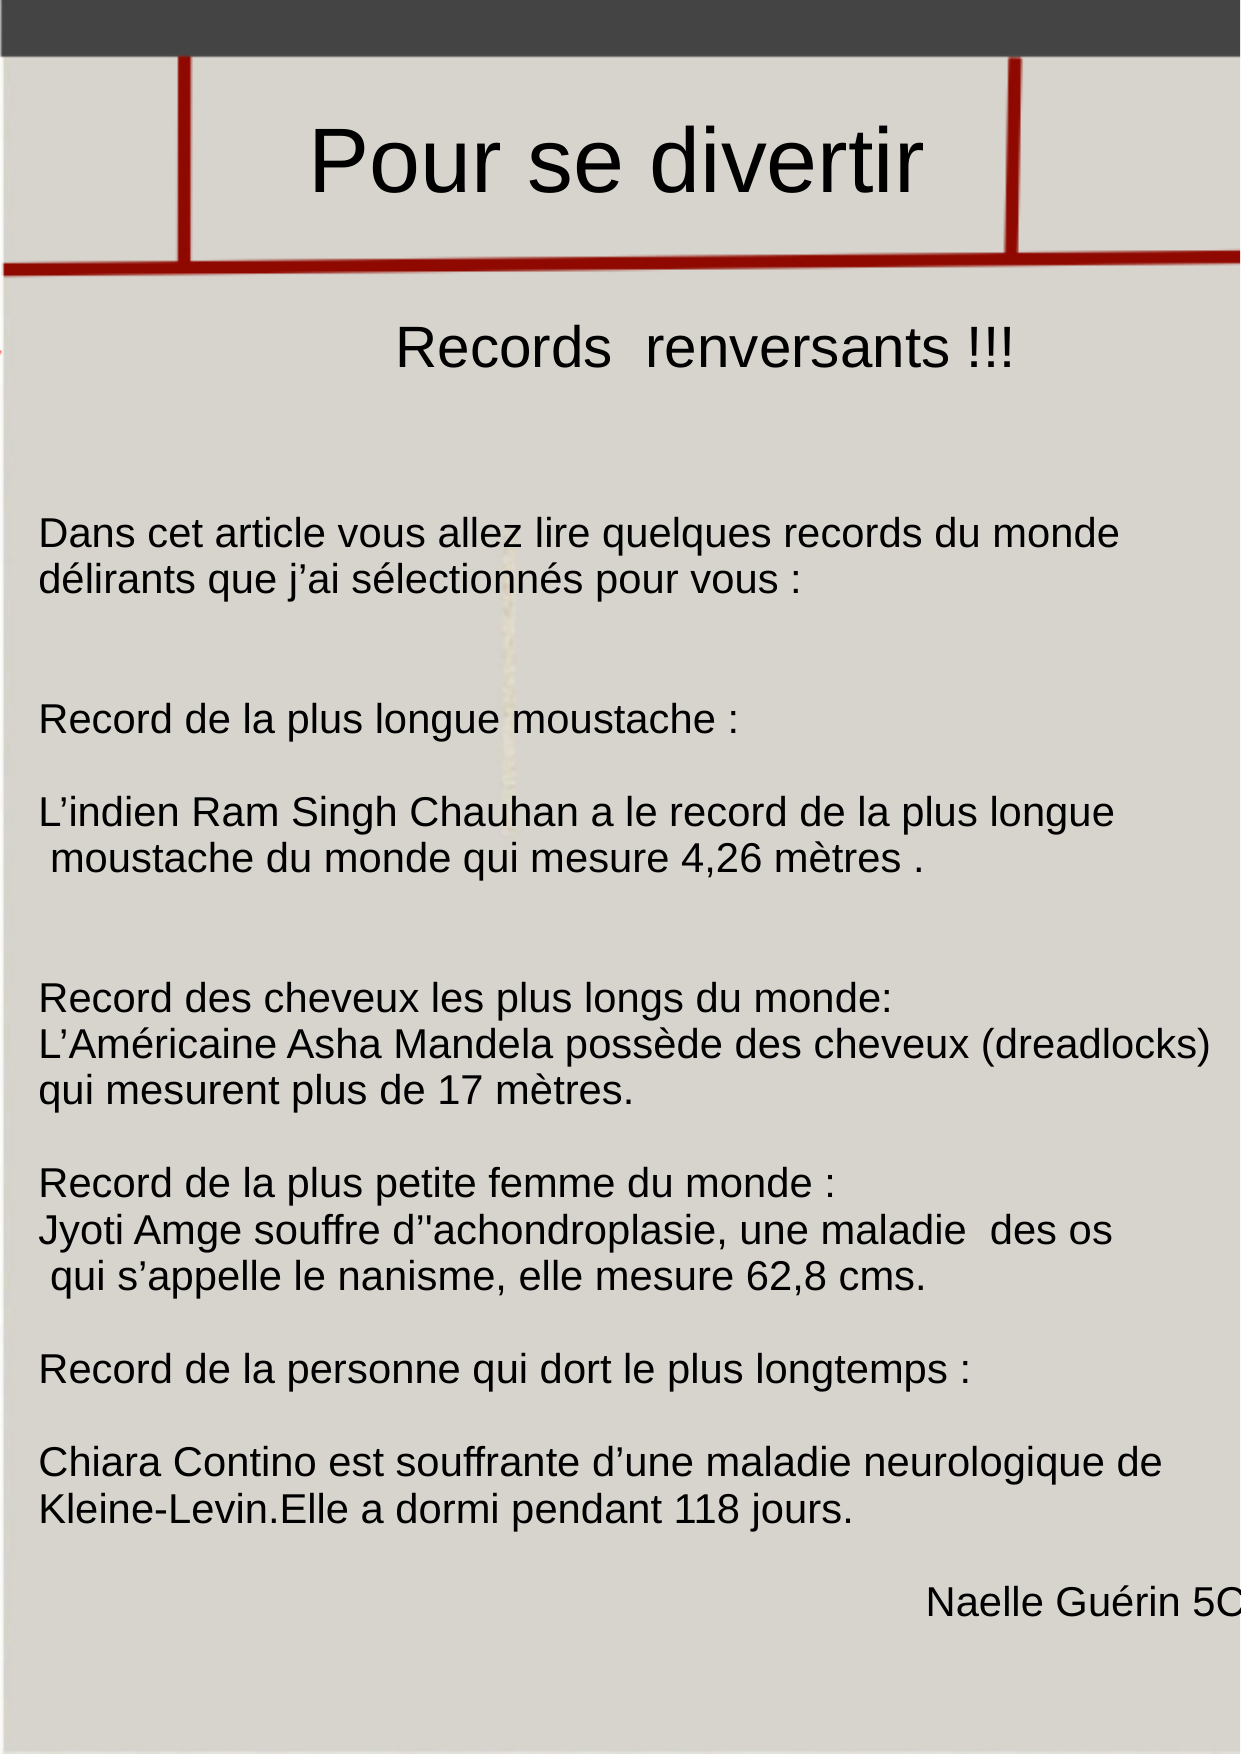

# Pour se divertir
 Records renversants !!!
Dans cet article vous allez lire quelques records du monde délirants que j’ai sélectionnés pour vous :
Record de la plus longue moustache :
L’indien Ram Singh Chauhan a le record de la plus longue
 moustache du monde qui mesure 4,26 mètres .
Record des cheveux les plus longs du monde:
L’Américaine Asha Mandela possède des cheveux (dreadlocks) qui mesurent plus de 17 mètres.
Record de la plus petite femme du monde :
Jyoti Amge souffre d’'achondroplasie, une maladie des os
 qui s’appelle le nanisme, elle mesure 62,8 cms.
Record de la personne qui dort le plus longtemps :
Chiara Contino est souffrante d’une maladie neurologique de Kleine-Levin.Elle a dormi pendant 118 jours.
Naelle Guérin 5C